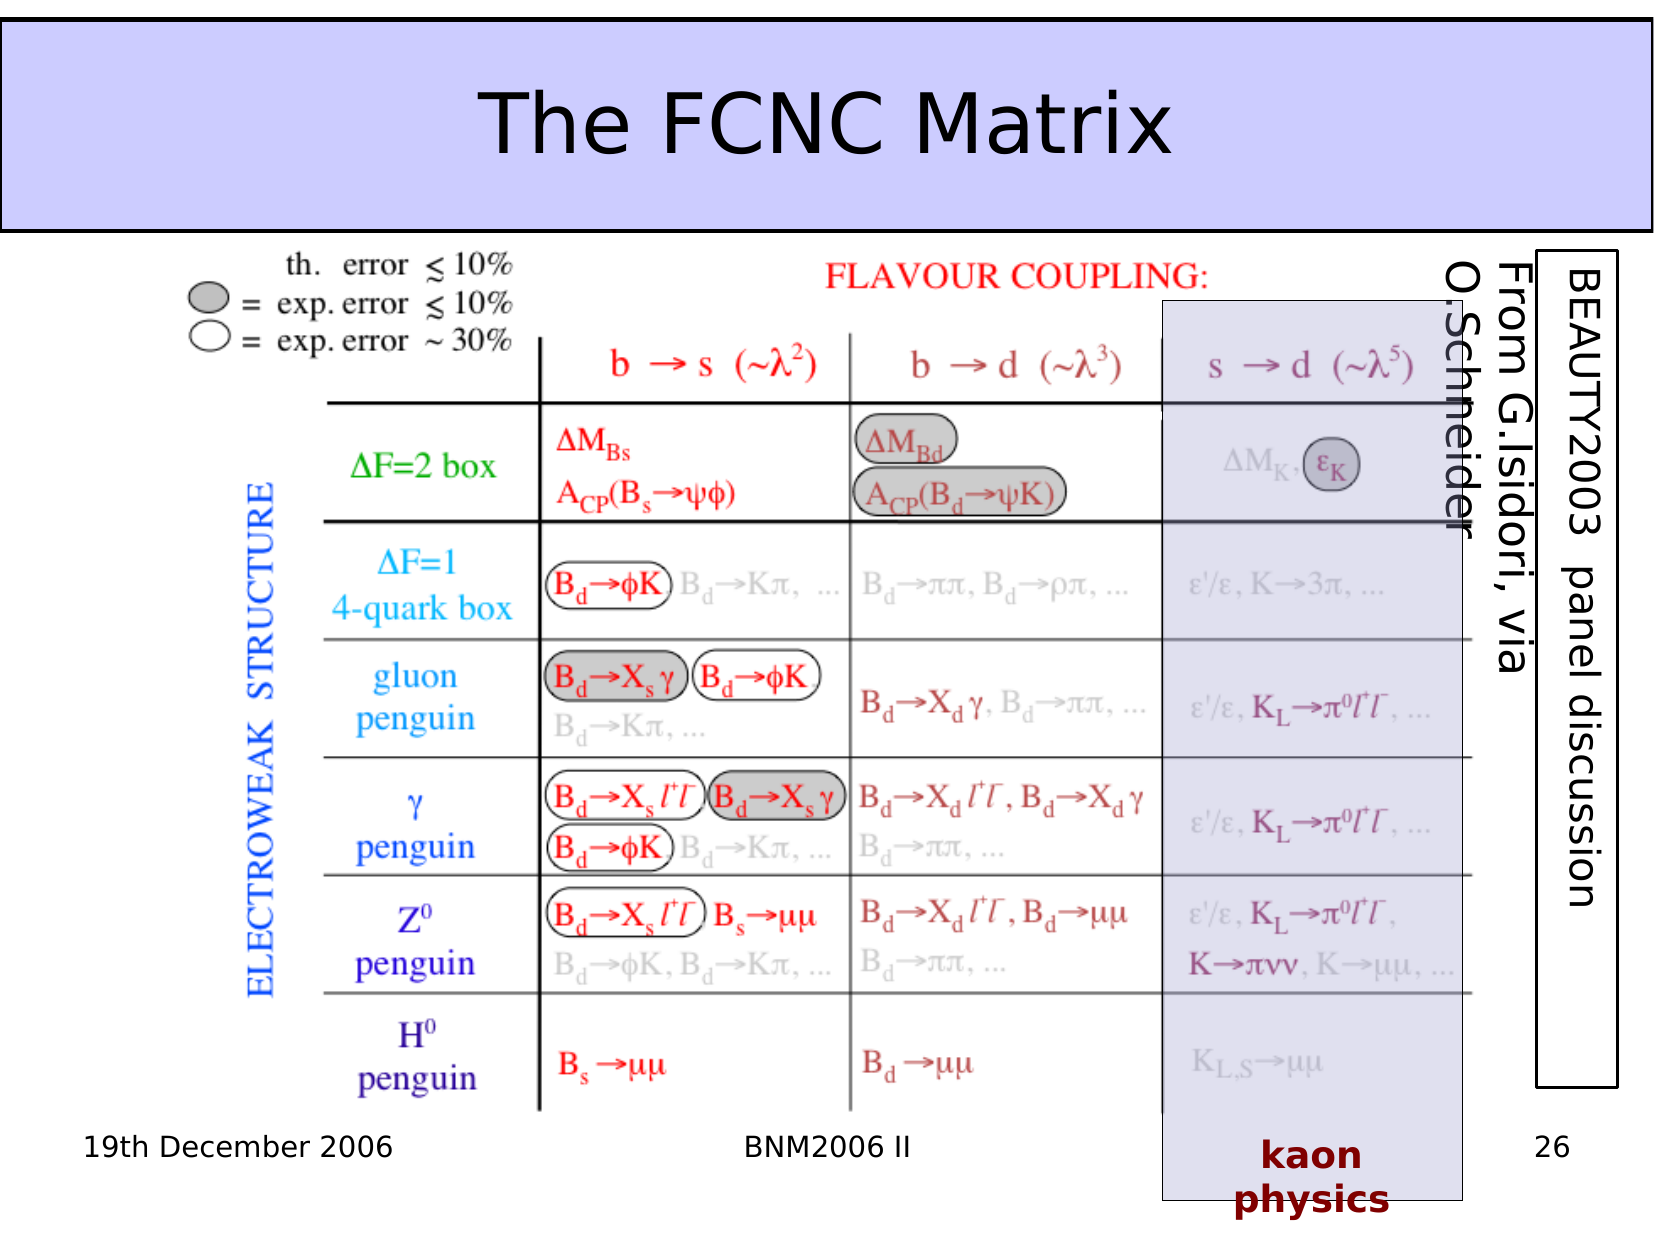

# The FCNC Matrix
From G.Isidori, via O.Schneider
BEAUTY2003 panel discussion
kaon physics
19th December 2006
BNM2006 II
26